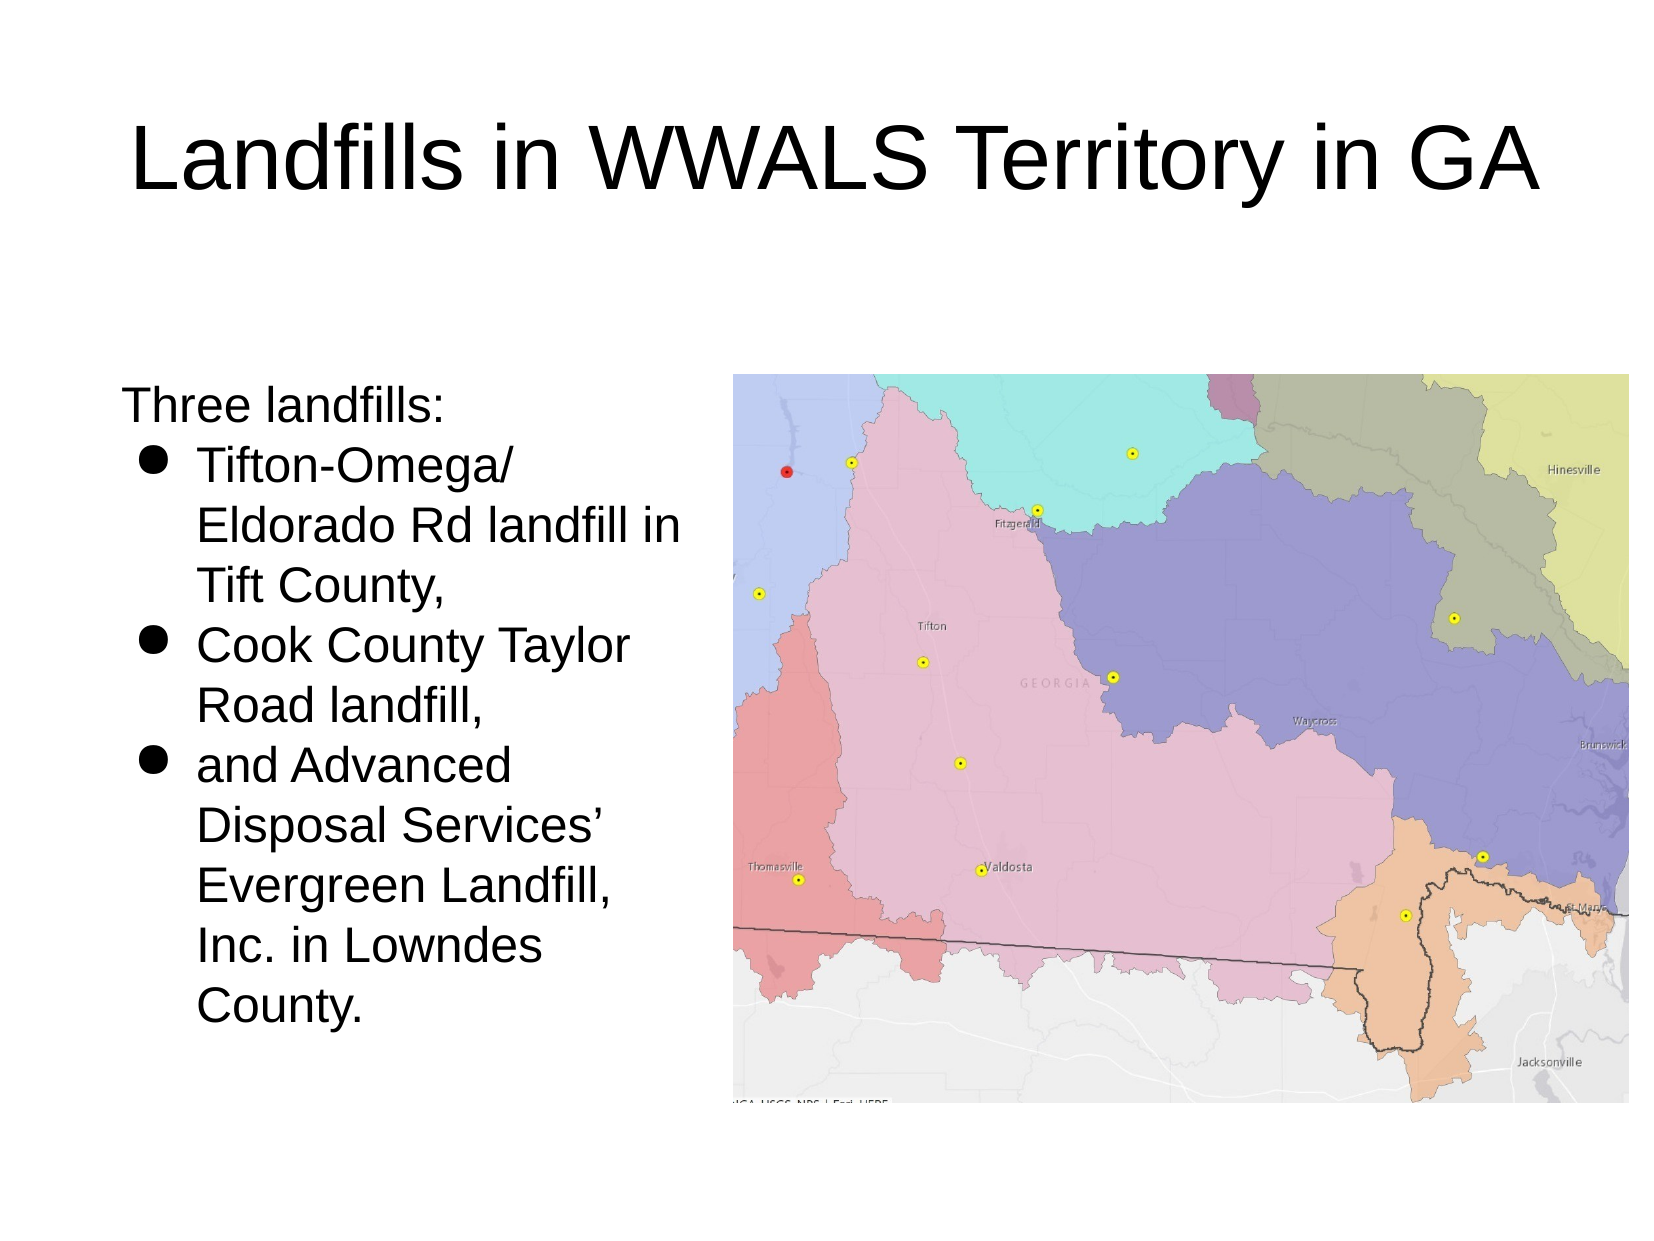

Landfills in WWALS Territory in GA
Three landfills:
Tifton-Omega/ Eldorado Rd landfill in Tift County,
Cook County Taylor Road landfill,
and Advanced Disposal Services’ Evergreen Landfill, Inc. in Lowndes County.